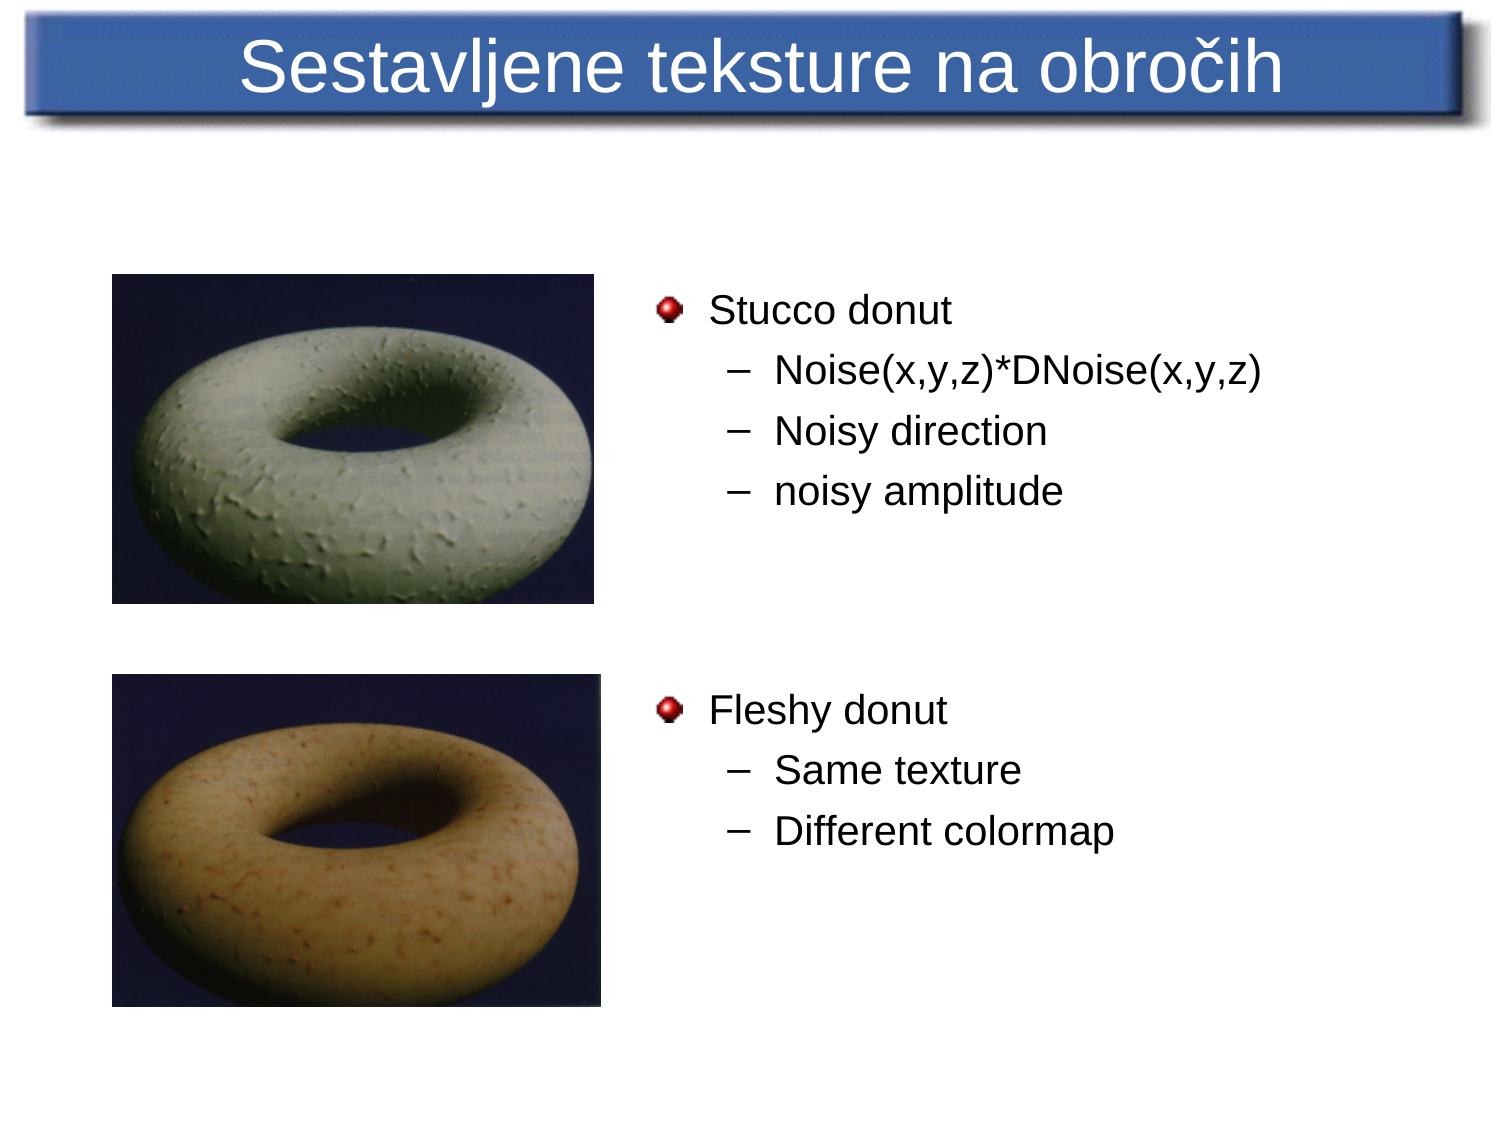

# Sestavljene teksture na obročih
Stucco donut
Noise(x,y,z)*DNoise(x,y,z)
Noisy direction
noisy amplitude
Fleshy donut
Same texture
Different colormap